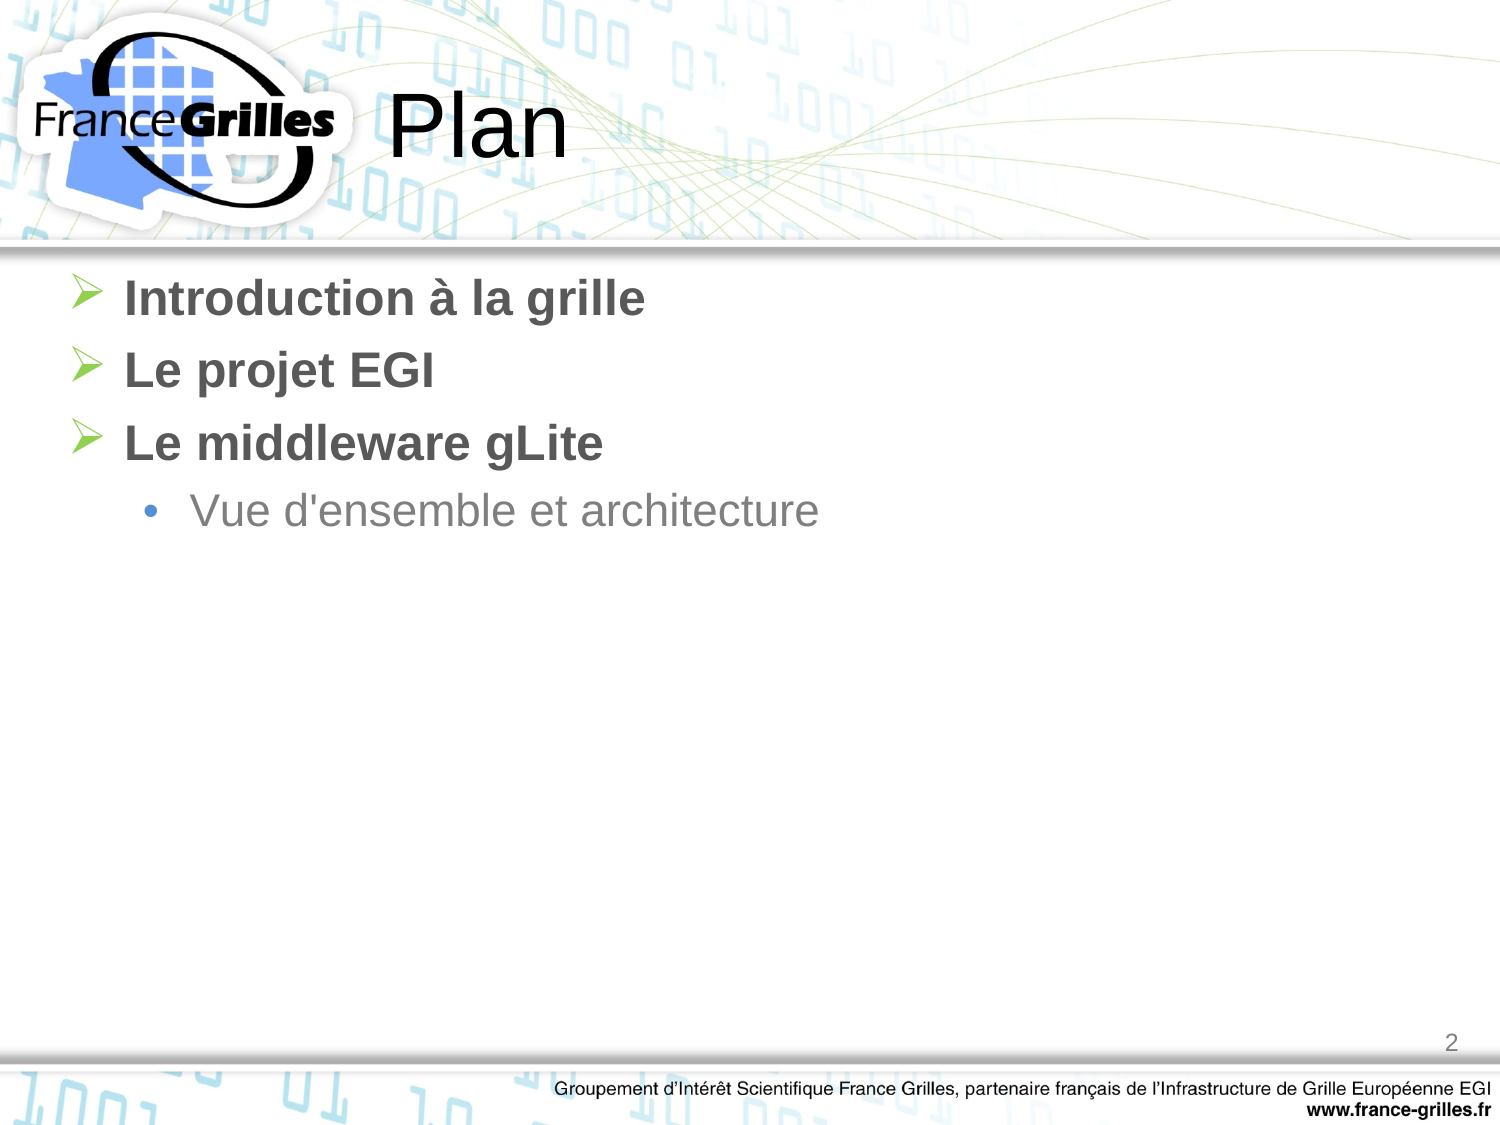

# Plan
Introduction à la grille
Le projet EGI
Le middleware gLite
Vue d'ensemble et architecture
2
Introduction aux grilles